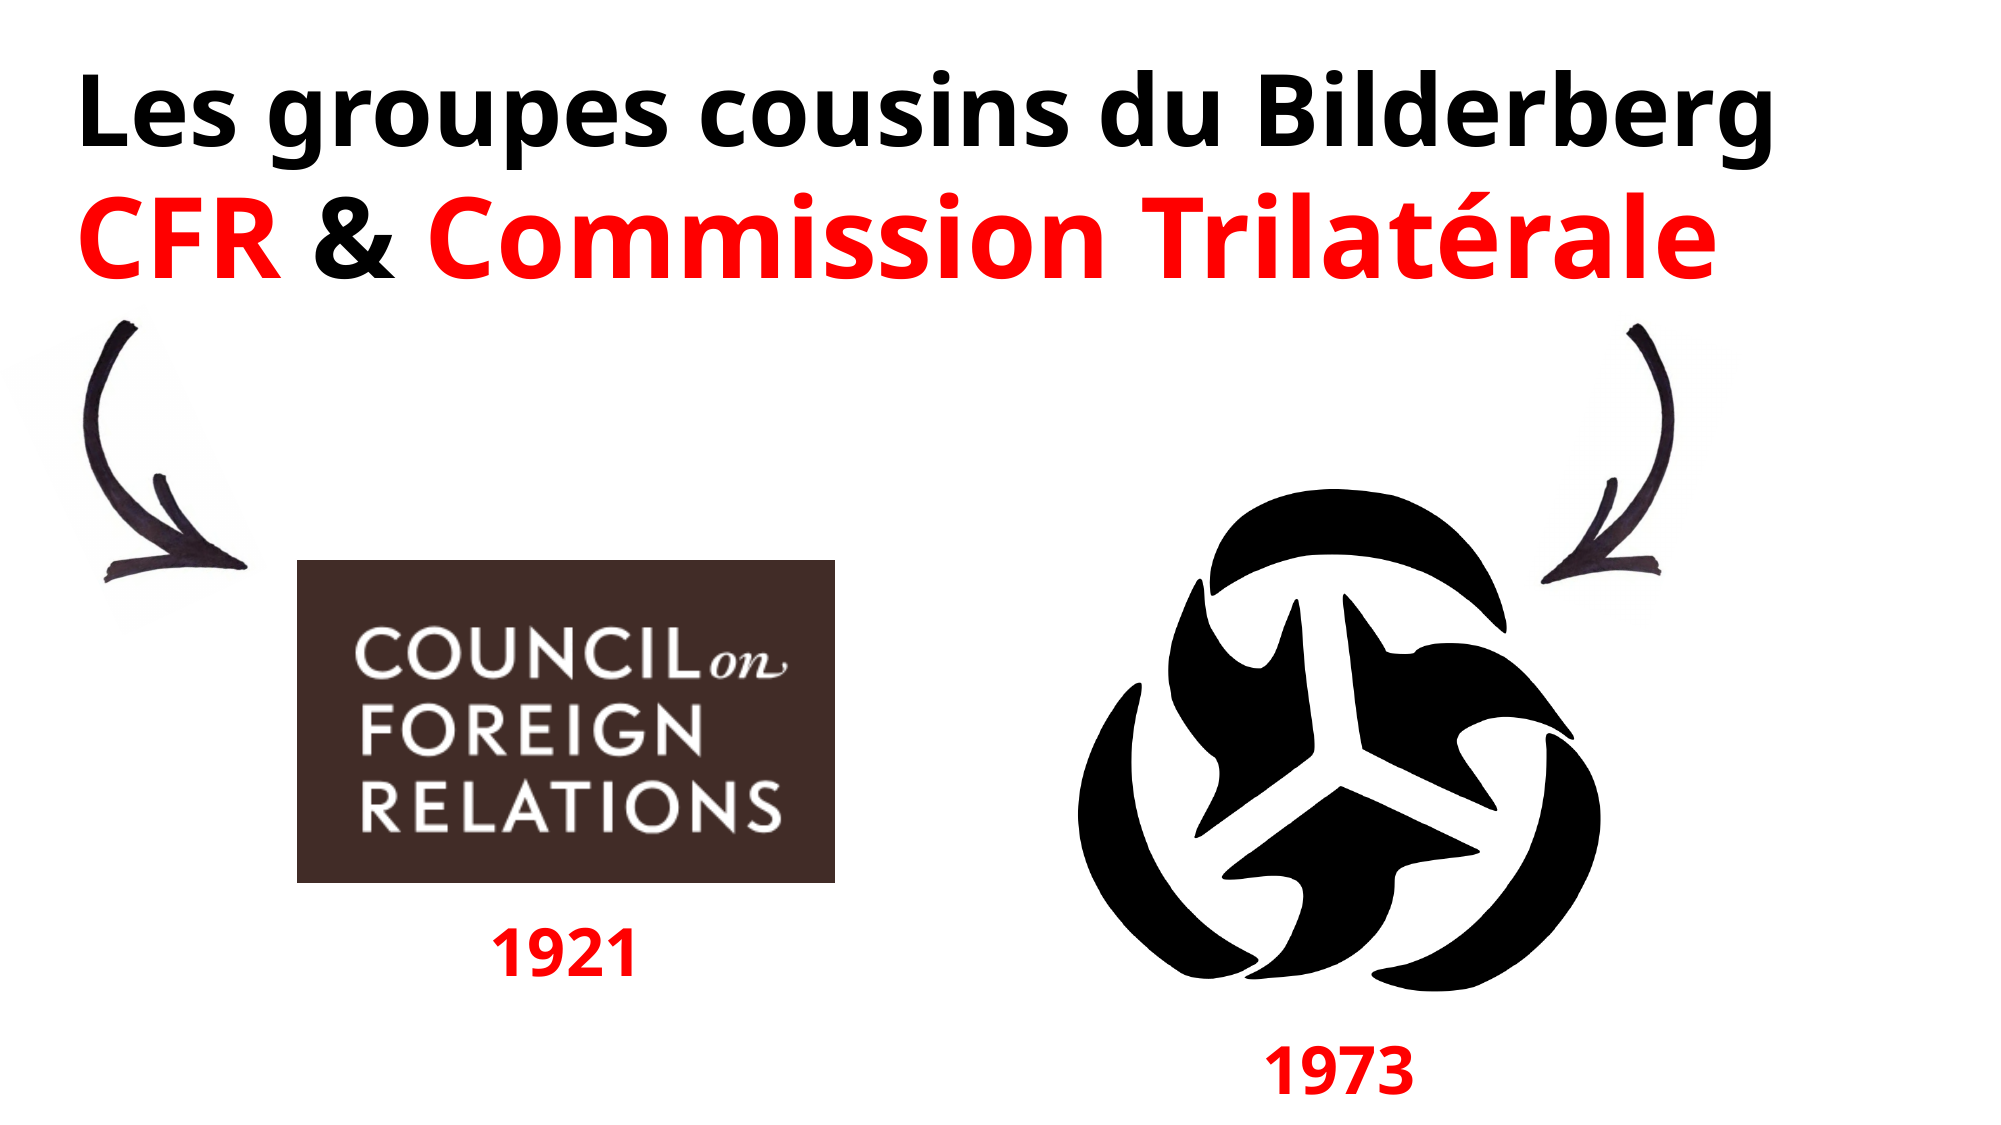

Les groupes cousins du Bilderberg
CFR & Commission Trilatérale
1921
1973